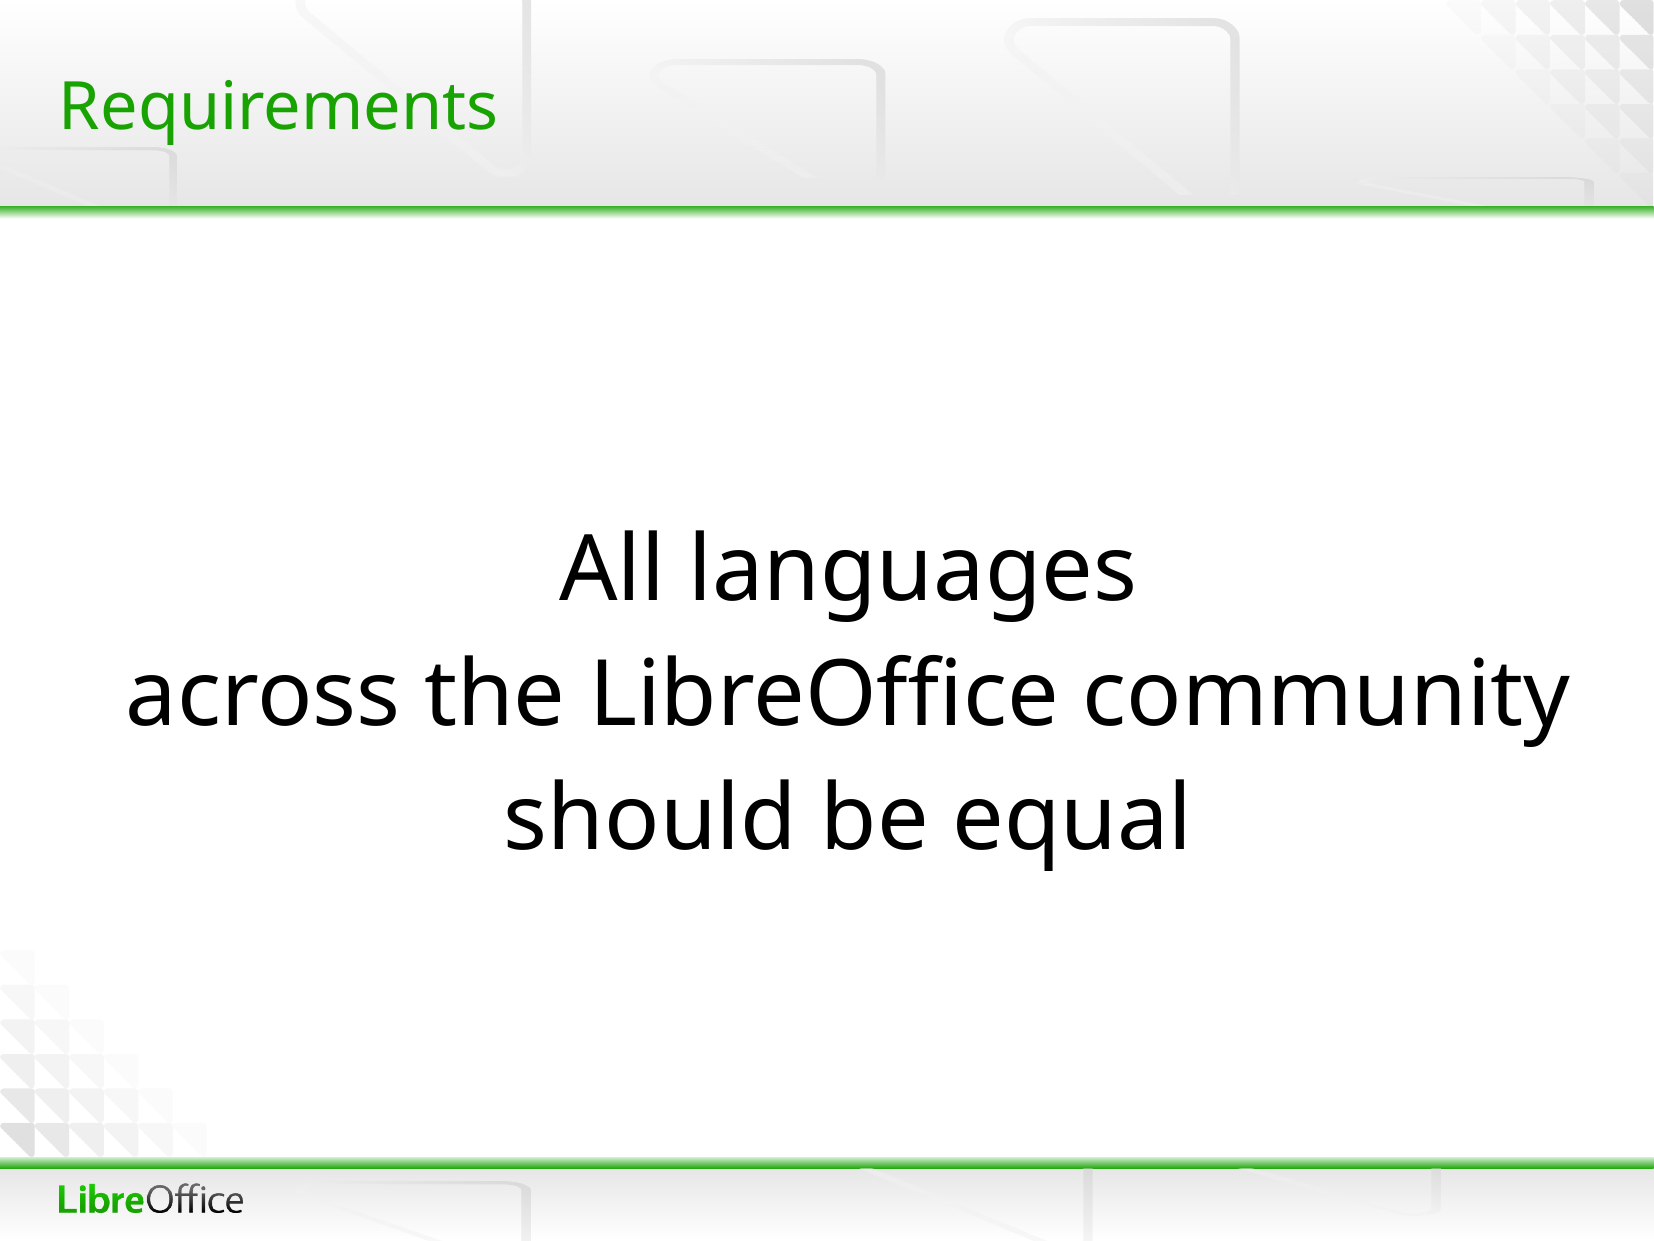

# Requirements
All languages
across the LibreOffice community should be equal